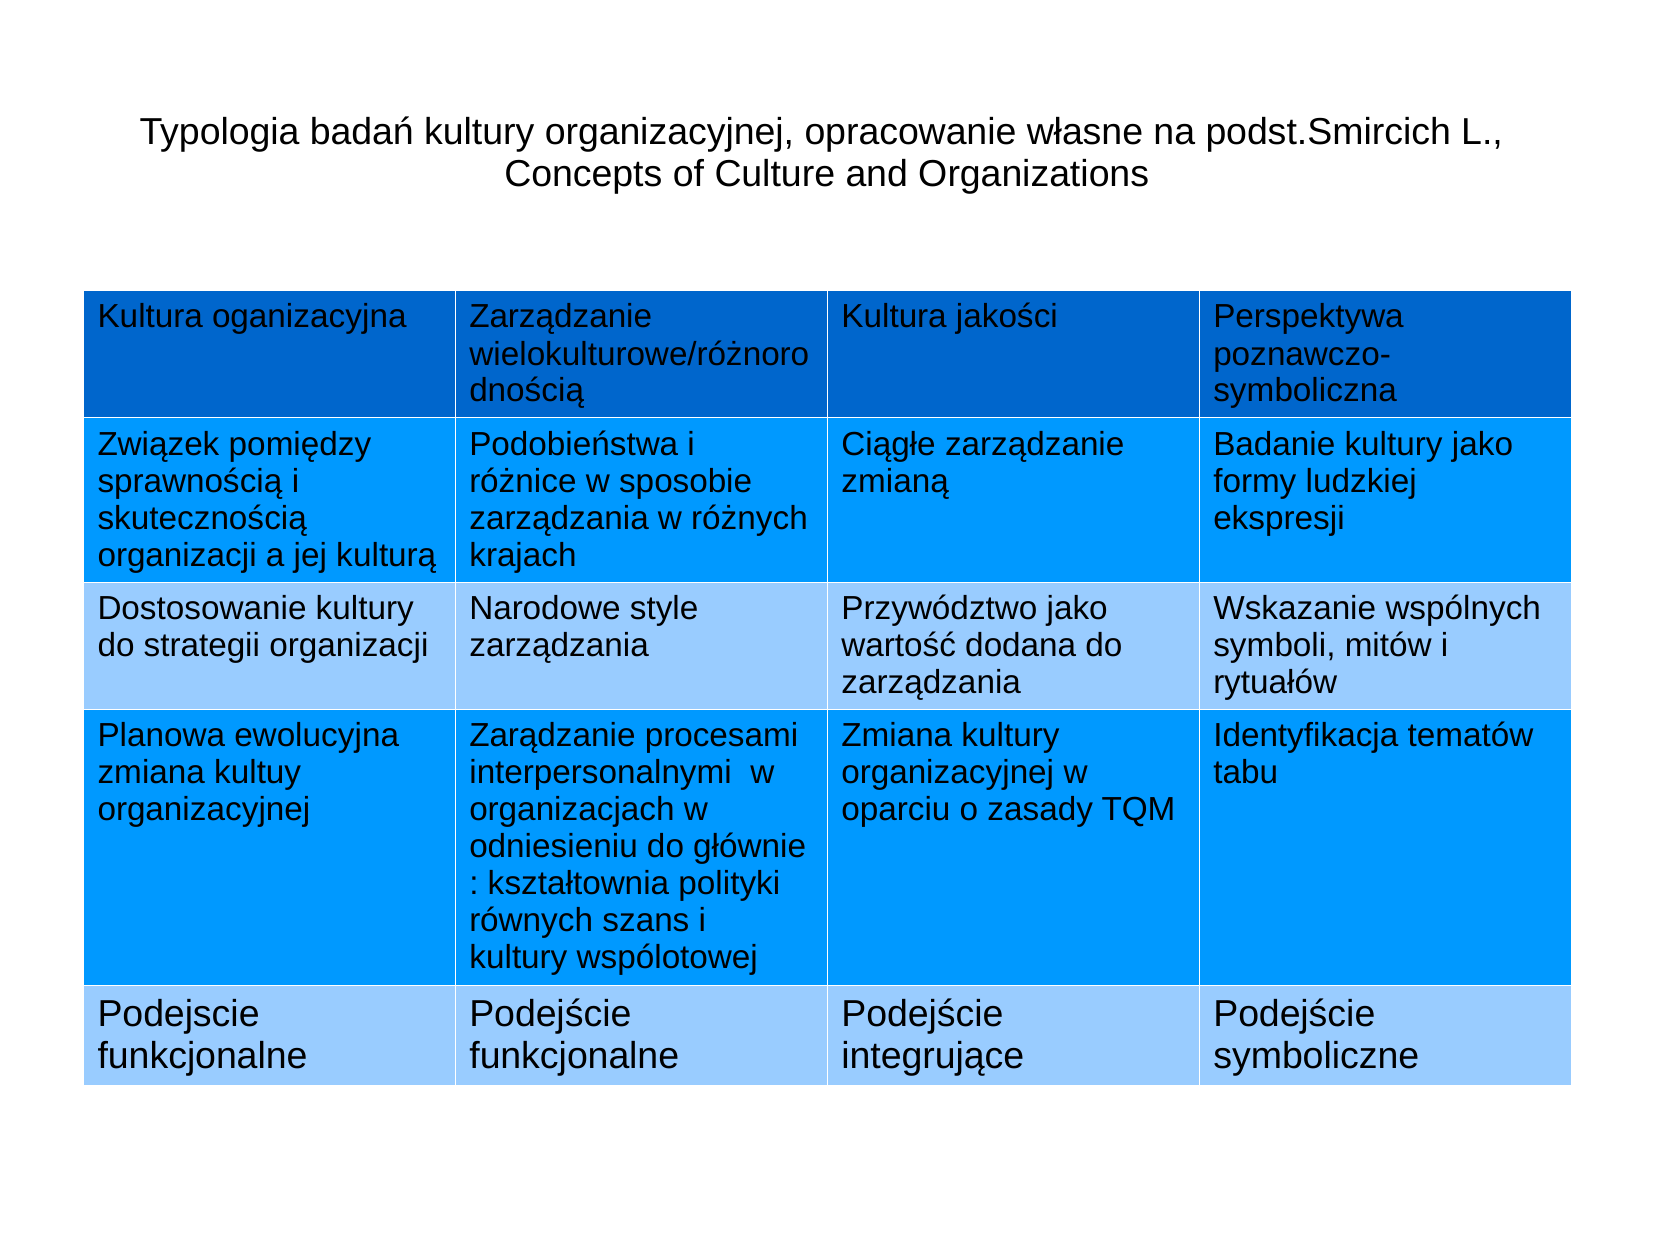

# Typologia badań kultury organizacyjnej, opracowanie własne na podst.Smircich L., Concepts of Culture and Organizations
| Kultura oganizacyjna | Zarządzanie wielokulturowe/różnorodnością | Kultura jakości | Perspektywa poznawczo-symboliczna |
| --- | --- | --- | --- |
| Związek pomiędzy sprawnością i skutecznością organizacji a jej kulturą | Podobieństwa i różnice w sposobie zarządzania w różnych krajach | Ciągłe zarządzanie zmianą | Badanie kultury jako formy ludzkiej ekspresji |
| Dostosowanie kultury do strategii organizacji | Narodowe style zarządzania | Przywództwo jako wartość dodana do zarządzania | Wskazanie wspólnych symboli, mitów i rytuałów |
| Planowa ewolucyjna zmiana kultuy organizacyjnej | Zarądzanie procesami interpersonalnymi w organizacjach w odniesieniu do głównie : kształtownia polityki równych szans i kultury wspólotowej | Zmiana kultury organizacyjnej w oparciu o zasady TQM | Identyfikacja tematów tabu |
| Podejscie funkcjonalne | Podejście funkcjonalne | Podejście integrujące | Podejście symboliczne |